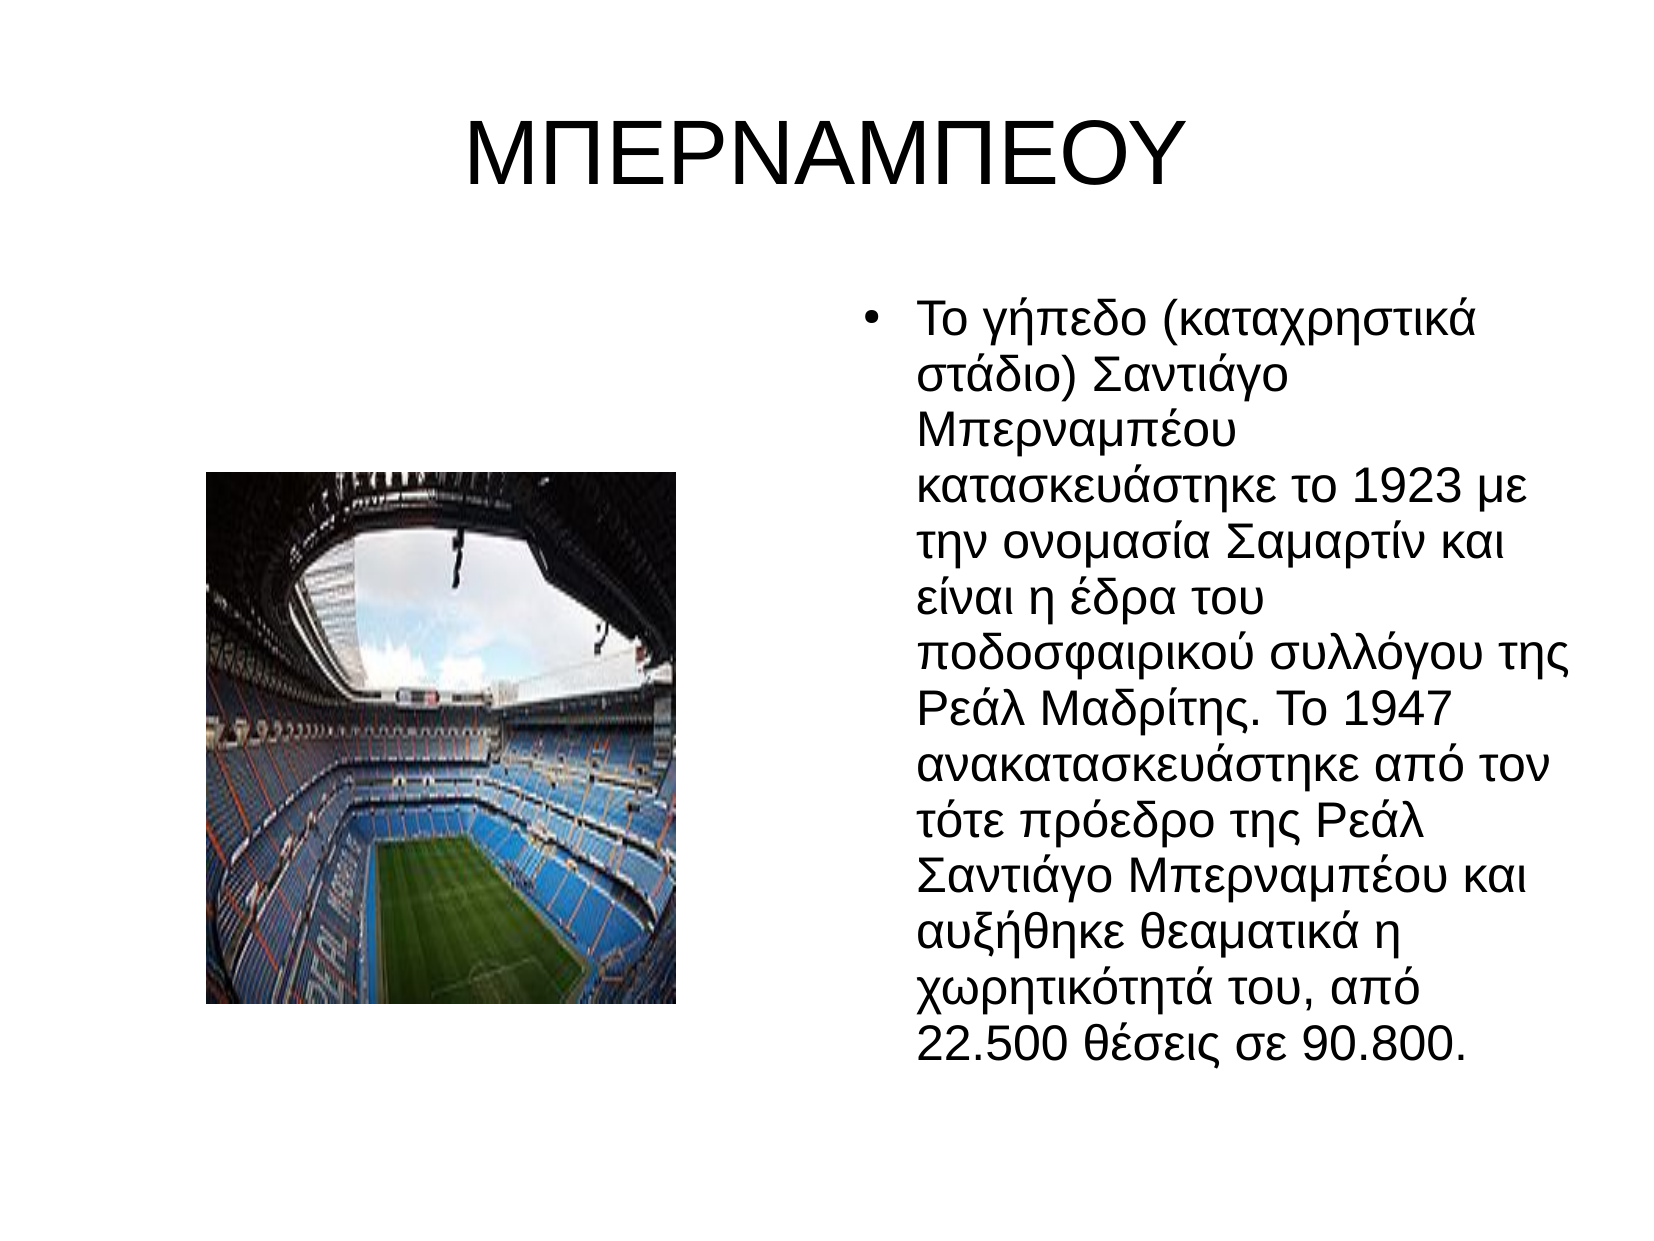

# MΠΕΡΝΑΜΠΕΟΥ
Το γήπεδο (καταχρηστικά στάδιο) Σαντιάγο Μπερναμπέου κατασκευάστηκε το 1923 με την ονομασία Σαμαρτίν και είναι η έδρα του ποδοσφαιρικού συλλόγου της Ρεάλ Μαδρίτης. Το 1947 ανακατασκευάστηκε από τον τότε πρόεδρο της Ρεάλ Σαντιάγο Μπερναμπέου και αυξήθηκε θεαματικά η χωρητικότητά του, από 22.500 θέσεις σε 90.800.